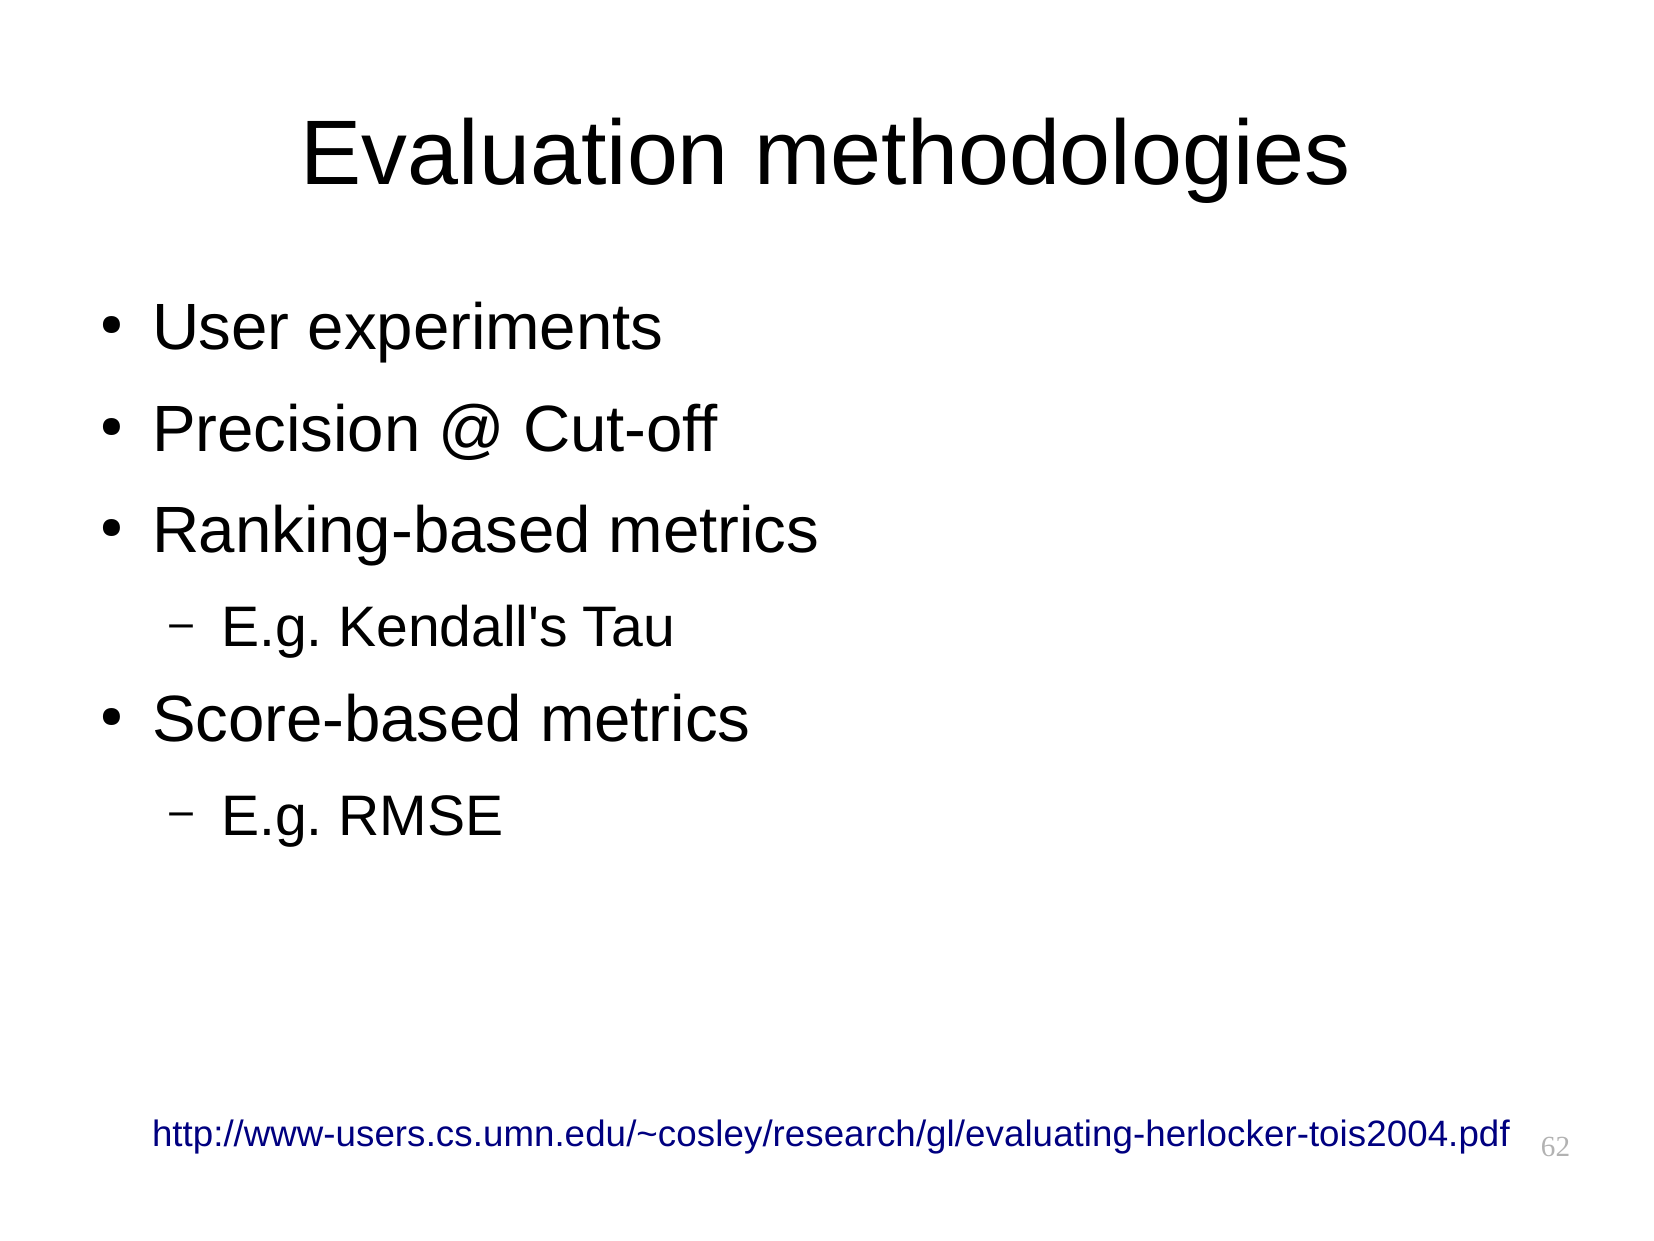

# Evaluation methodologies
User experiments
Precision @ Cut-off
Ranking-based metrics
E.g. Kendall's Tau
Score-based metrics
E.g. RMSE
http://www-users.cs.umn.edu/~cosley/research/gl/evaluating-herlocker-tois2004.pdf
62